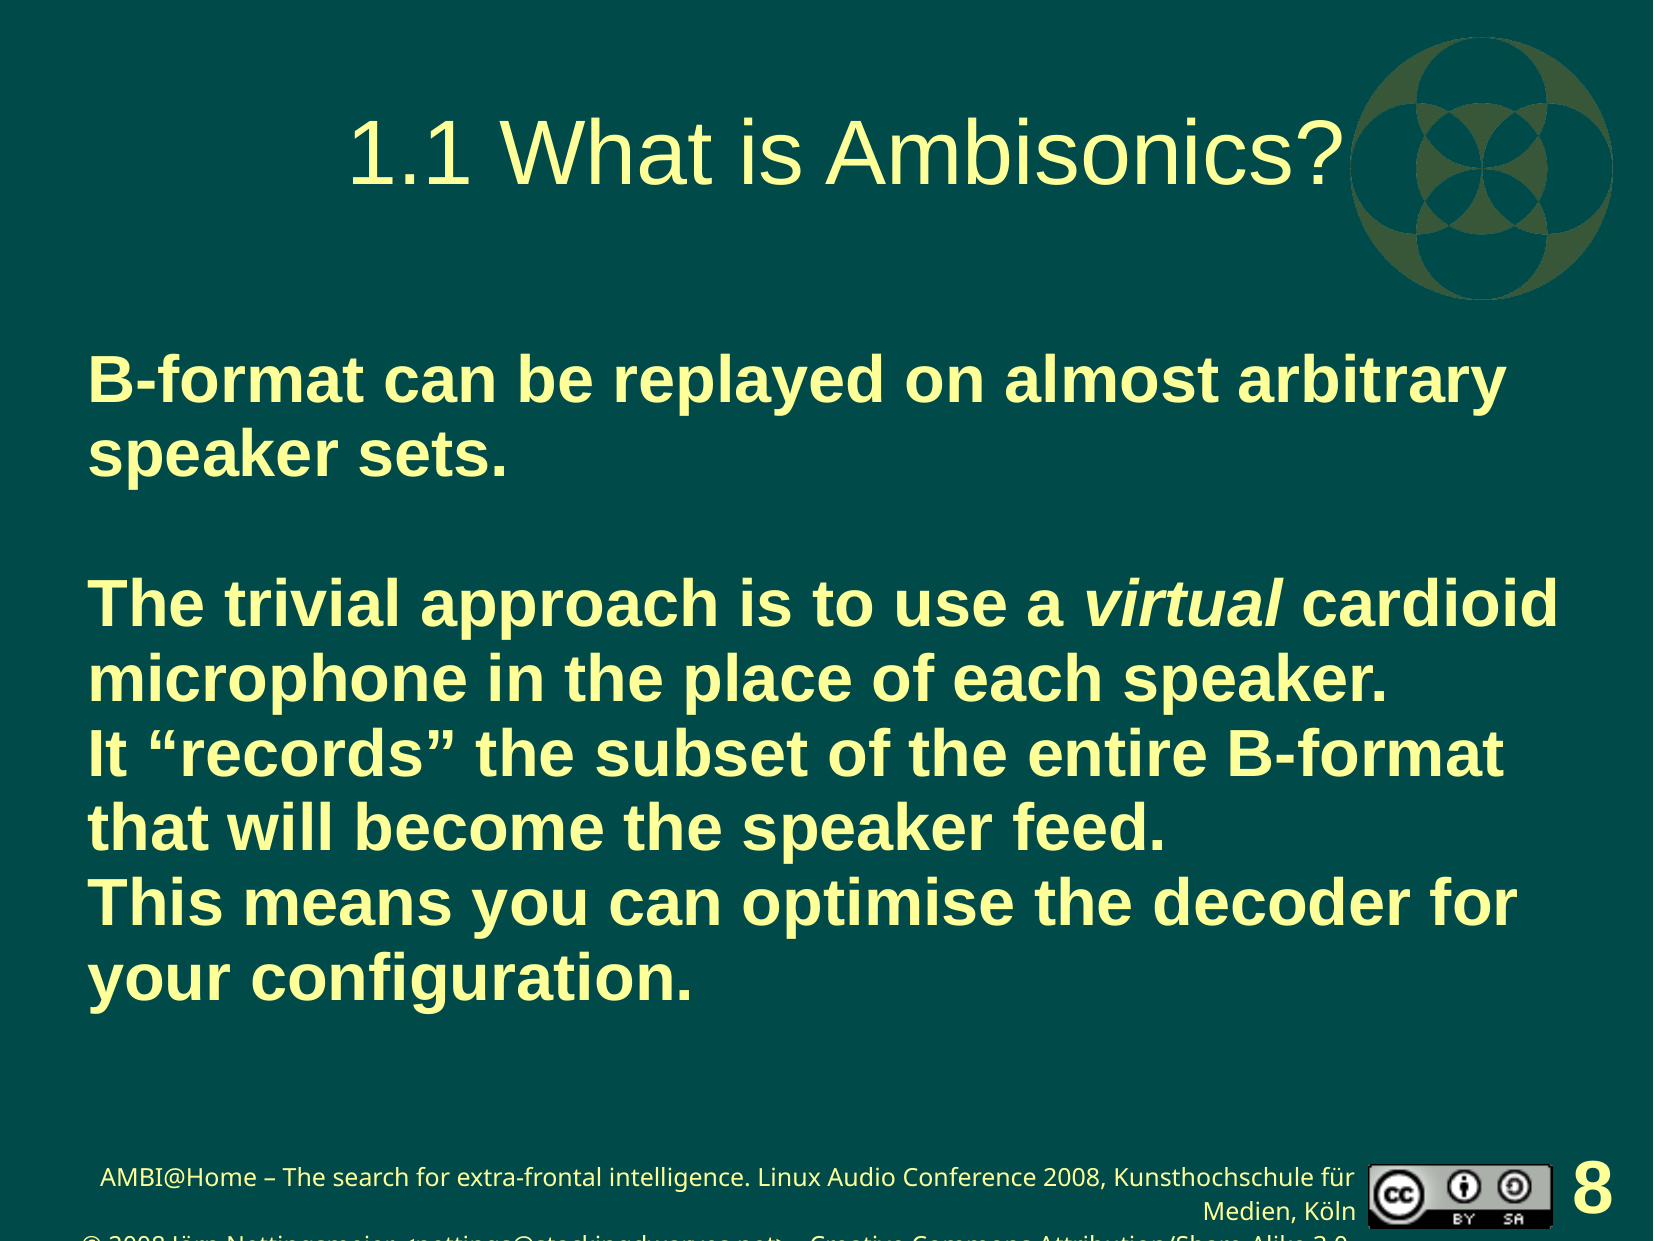

# 1.1 What is Ambisonics?
B-format can be replayed on almost arbitrary speaker sets.
The trivial approach is to use a virtual cardioid microphone in the place of each speaker.
It “records” the subset of the entire B-format that will become the speaker feed.
This means you can optimise the decoder for your configuration.